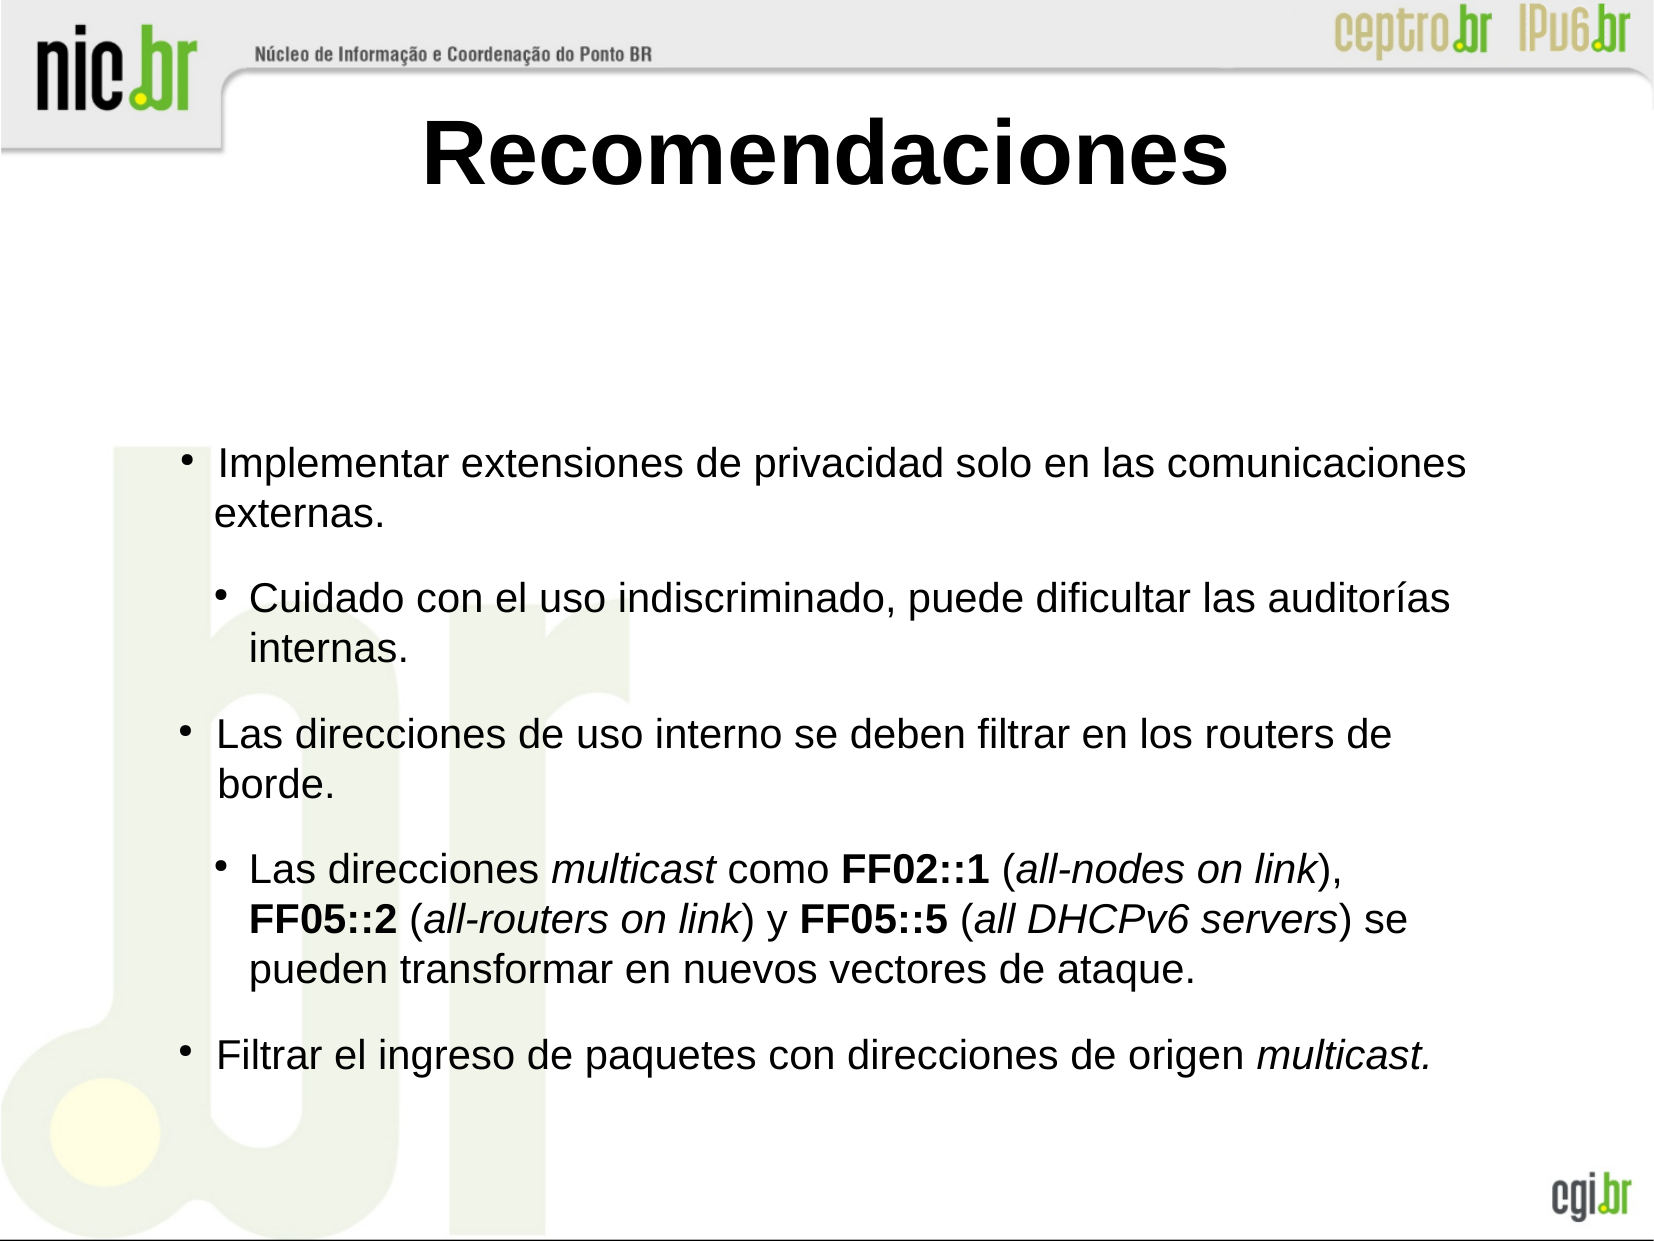

Recomendaciones
 Implementar extensiones de privacidad solo en las comunicaciones externas.
Cuidado con el uso indiscriminado, puede dificultar las auditorías internas.
 Las direcciones de uso interno se deben filtrar en los routers de borde.
Las direcciones multicast como FF02::1 (all-nodes on link), FF05::2 (all-routers on link) y FF05::5 (all DHCPv6 servers) se pueden transformar en nuevos vectores de ataque.
 Filtrar el ingreso de paquetes con direcciones de origen multicast.